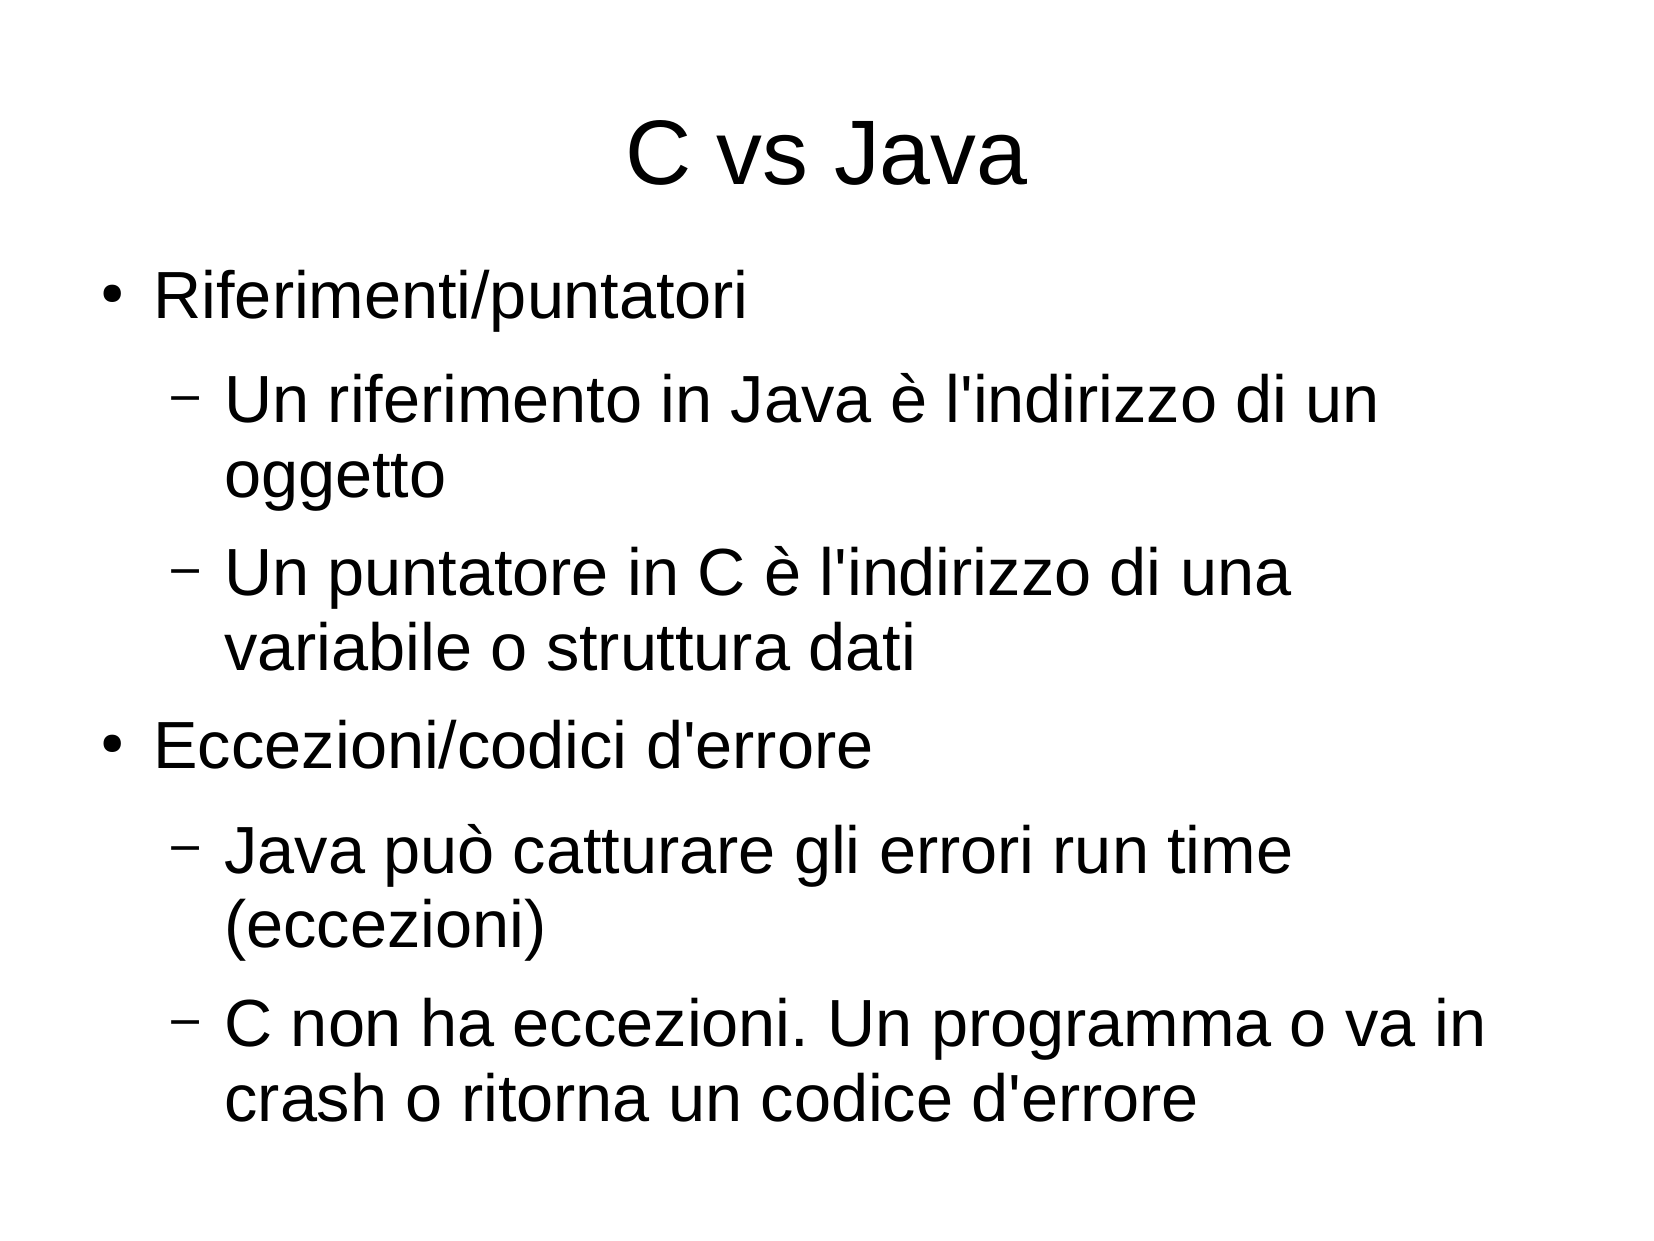

# C vs Java
Riferimenti/puntatori
Un riferimento in Java è l'indirizzo di un oggetto
Un puntatore in C è l'indirizzo di una variabile o struttura dati
Eccezioni/codici d'errore
Java può catturare gli errori run time (eccezioni)
C non ha eccezioni. Un programma o va in crash o ritorna un codice d'errore